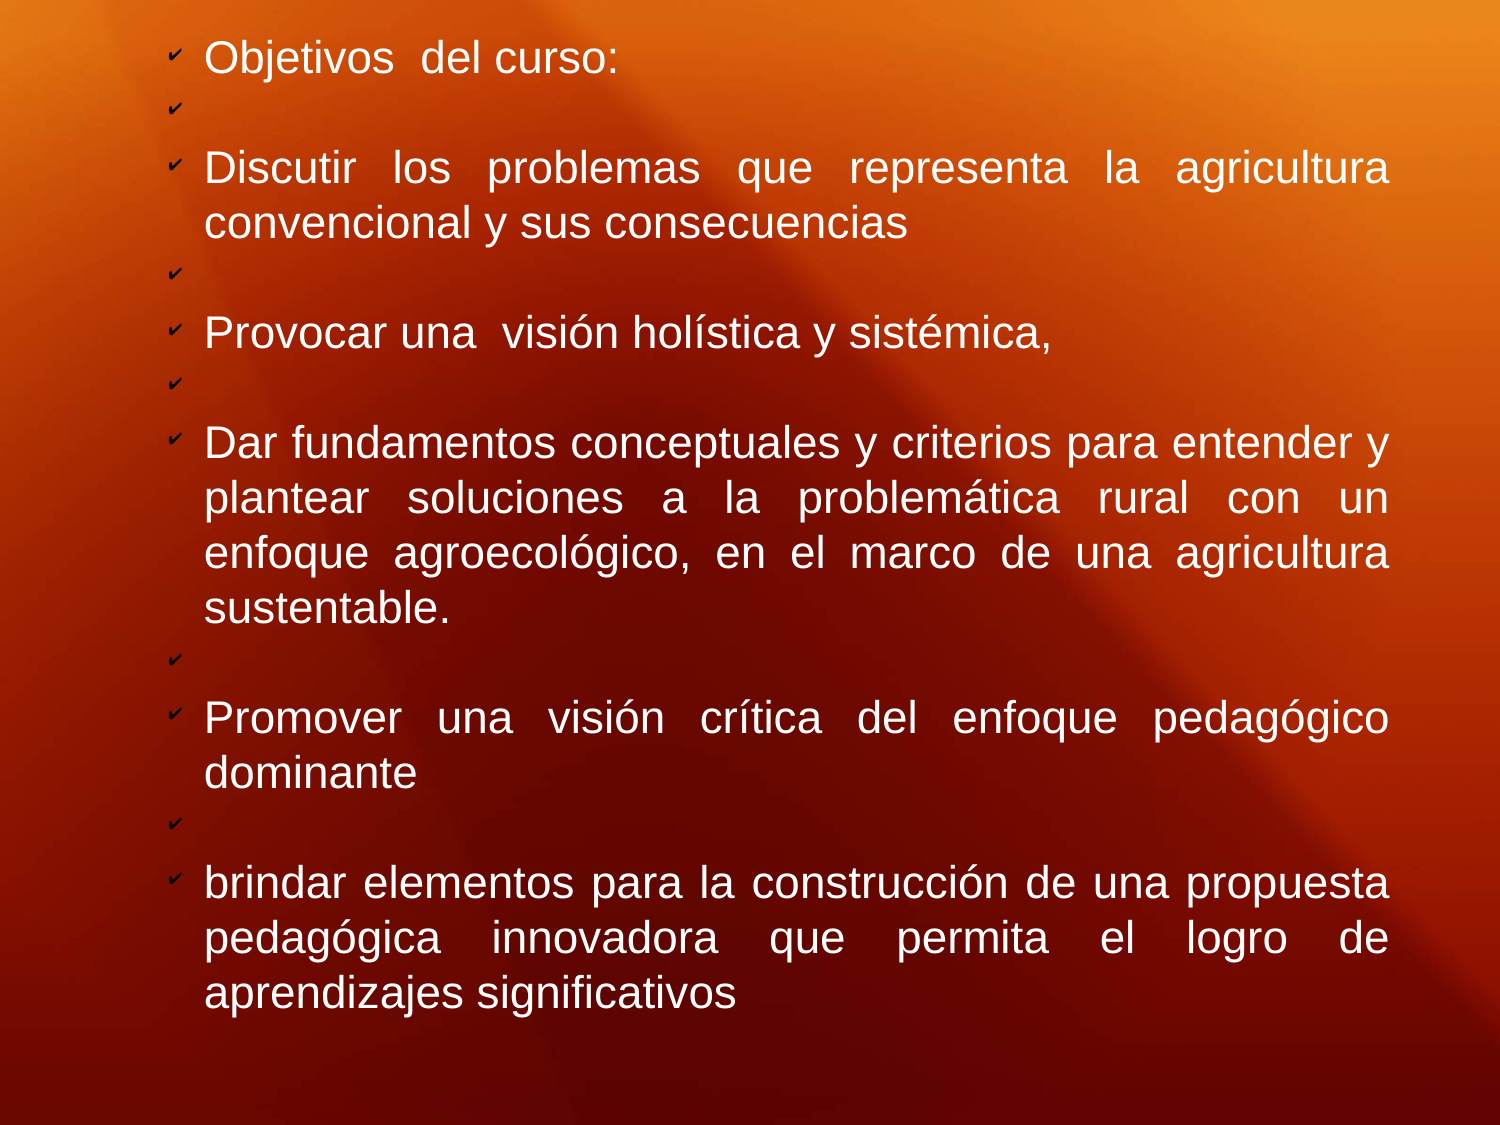

Objetivos del curso:
Discutir los problemas que representa la agricultura convencional y sus consecuen­cias
Provocar una visión holística y sistémica,
Dar fundamentos conceptuales y criterios para entender y plantear soluciones a la problemática rural con un enfoque agroecológico, en el marco de una agricultura sustentable.
Promover una visión crítica del enfoque pedagógico dominante
brindar elementos para la construcción de una propuesta pedagógica innovadora que permita el logro de aprendizajes significativos